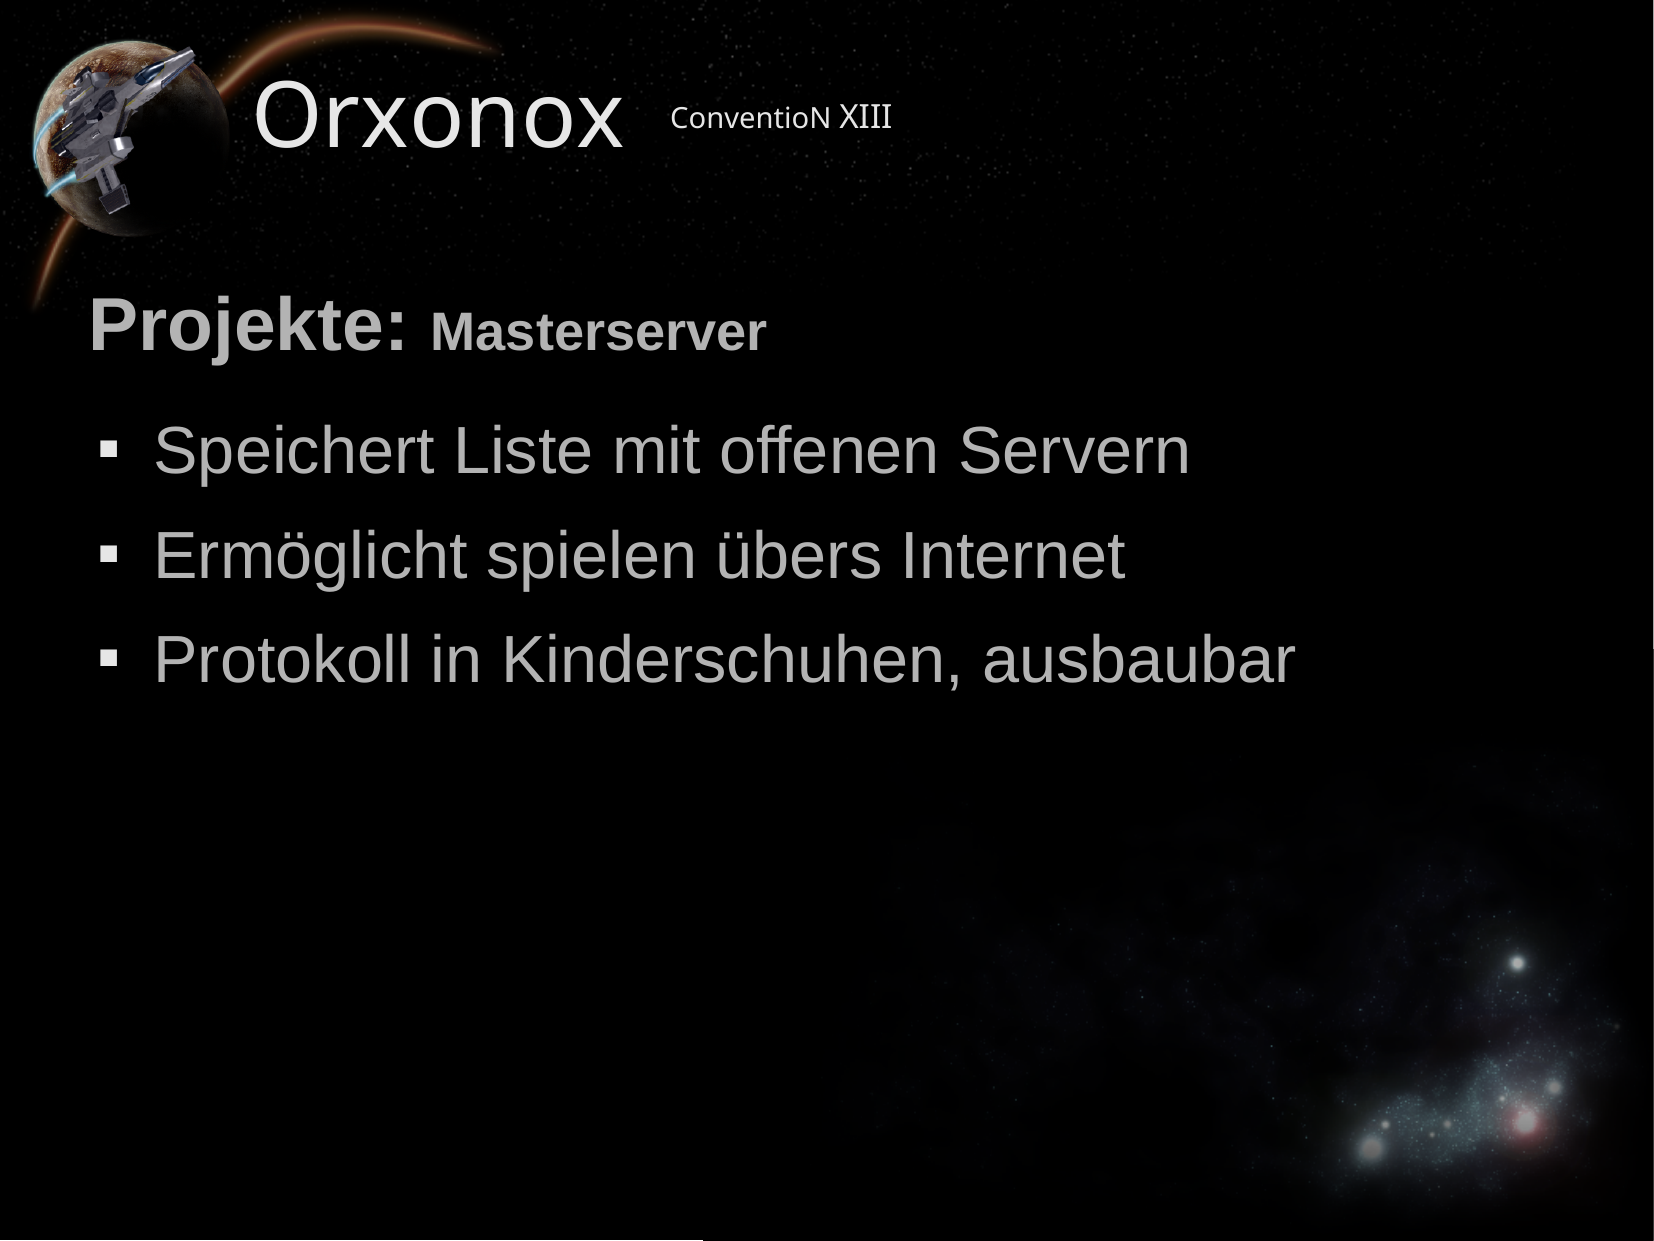

# Projekte: Masterserver
Speichert Liste mit offenen Servern
Ermöglicht spielen übers Internet
Protokoll in Kinderschuhen, ausbaubar